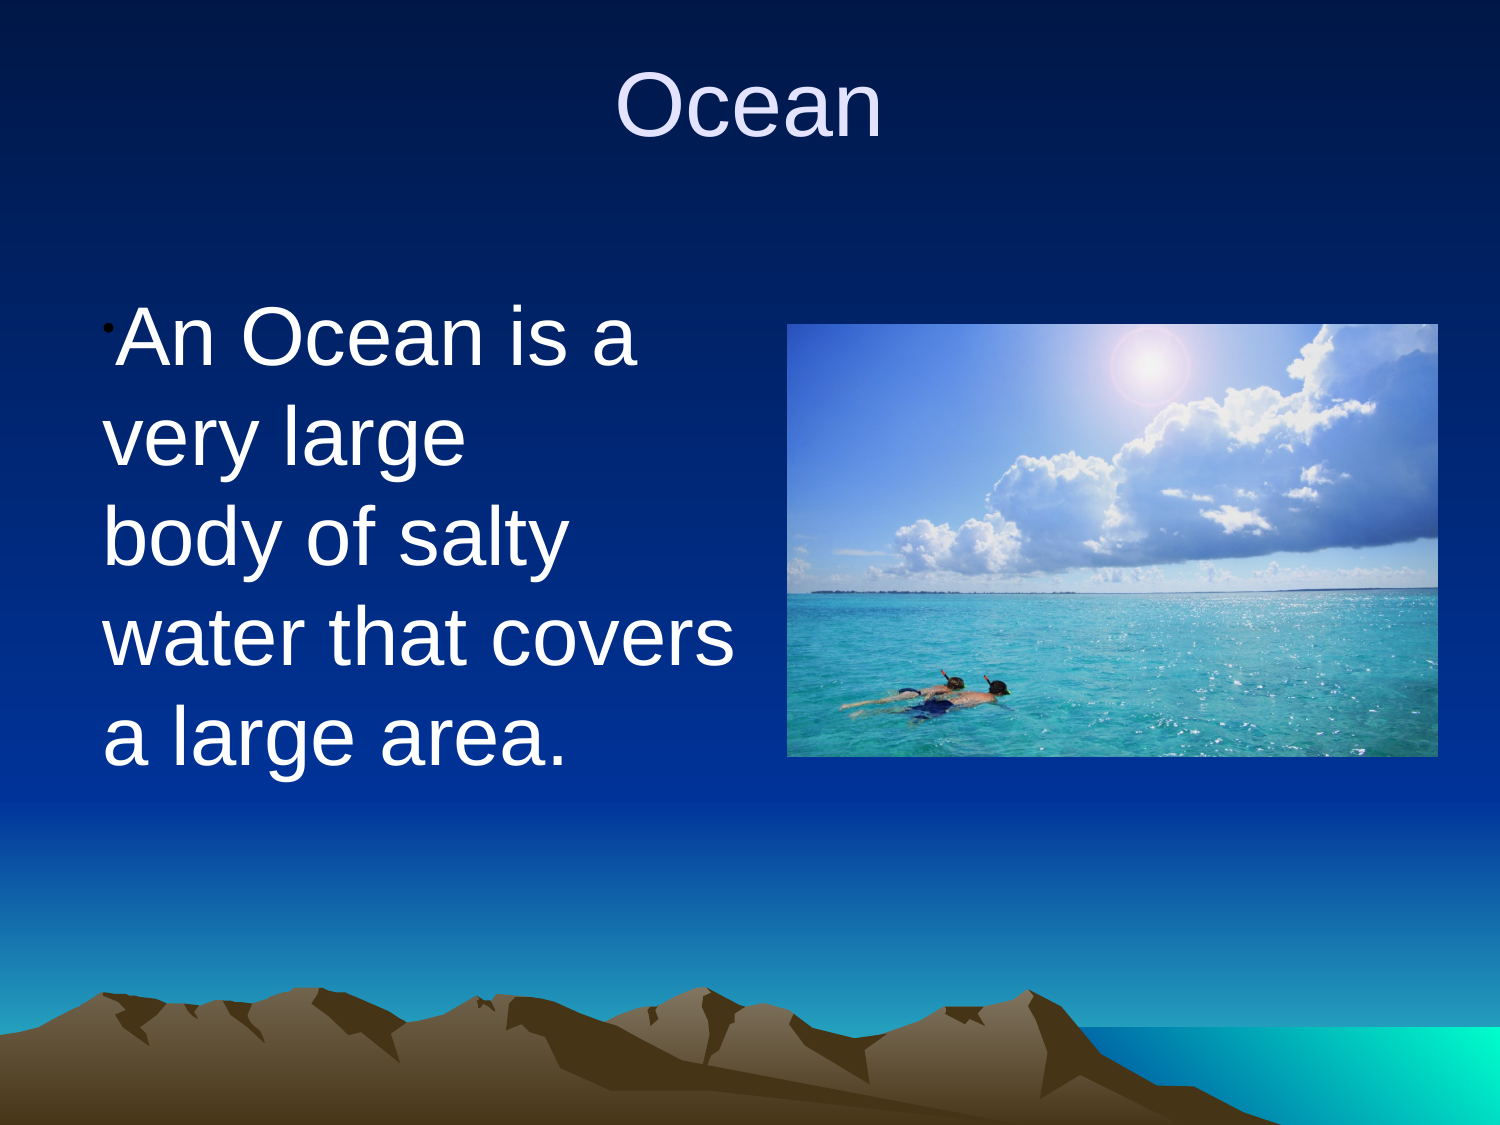

# Ocean
An Ocean is a very large
body of salty water that covers a large area.